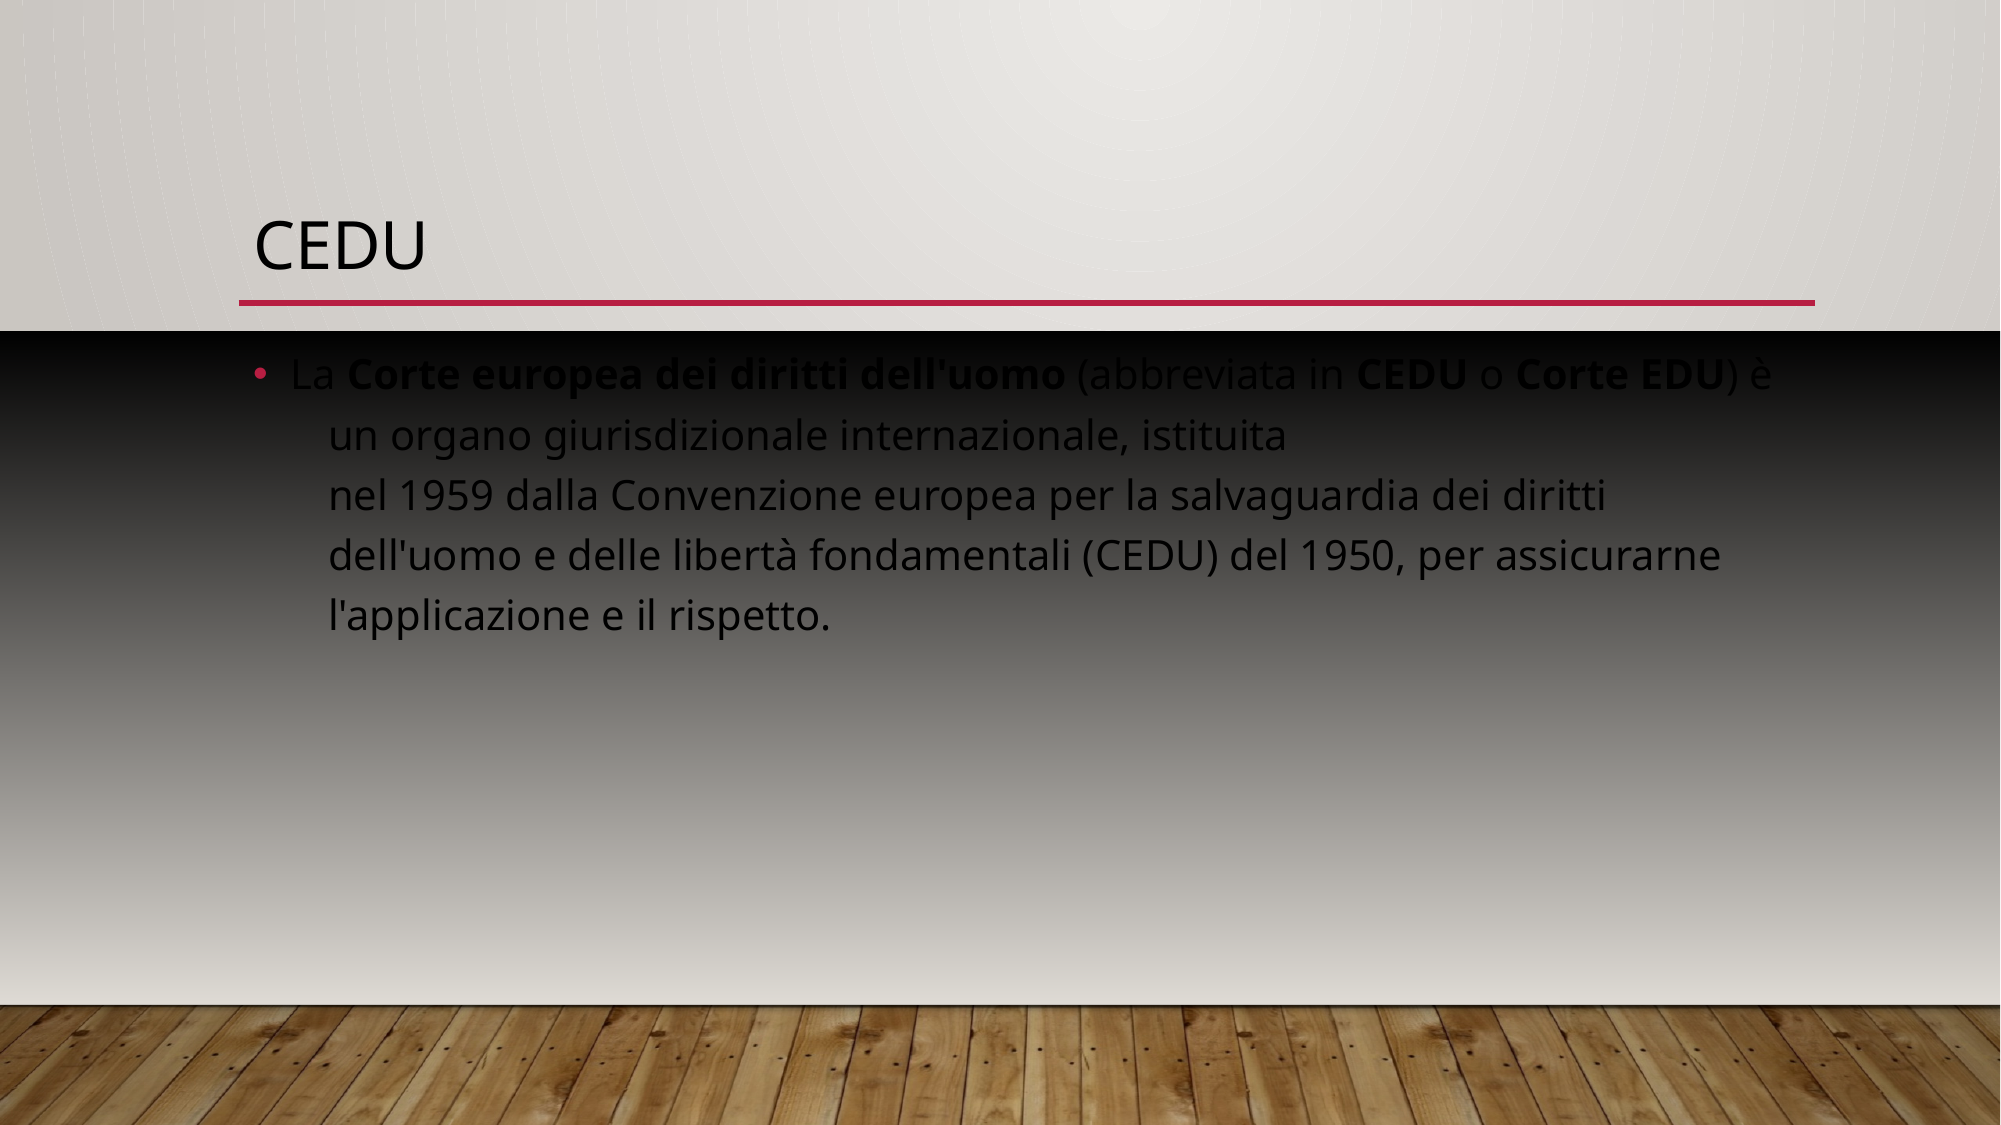

# CEDU
La Corte europea dei diritti dell'uomo (abbreviata in CEDU o Corte EDU) è un organo giurisdizionale internazionale, istituita nel 1959 dalla Convenzione europea per la salvaguardia dei diritti dell'uomo e delle libertà fondamentali (CEDU) del 1950, per assicurarne l'applicazione e il rispetto.